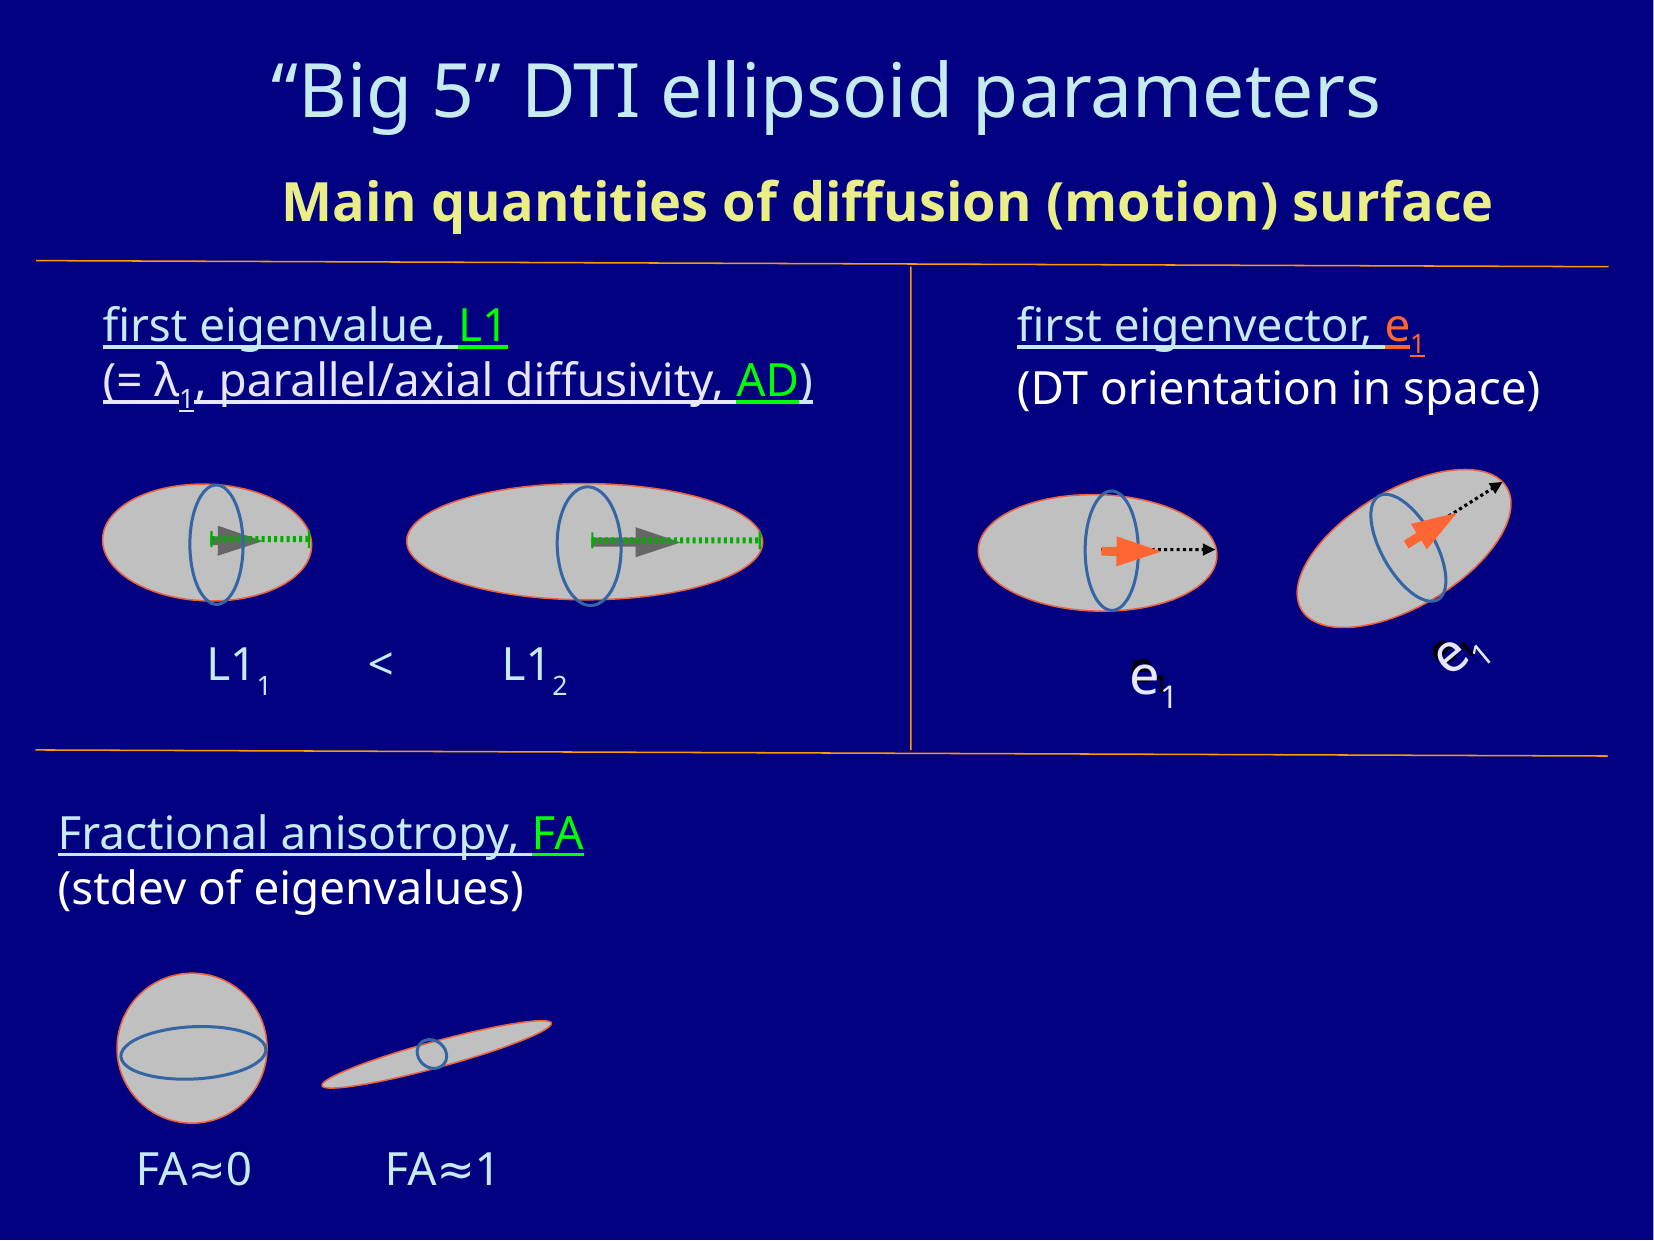

# “Big 5” DTI ellipsoid parameters
Main quantities of diffusion (motion) surface
first eigenvalue, L1
(= λ1, parallel/axial diffusivity, AD)
first eigenvector, e1
(DT orientation in space)
L11 < L12
e1
e1
e1
e1
Fractional anisotropy, FA
(stdev of eigenvalues)
FA≈0
FA≈1